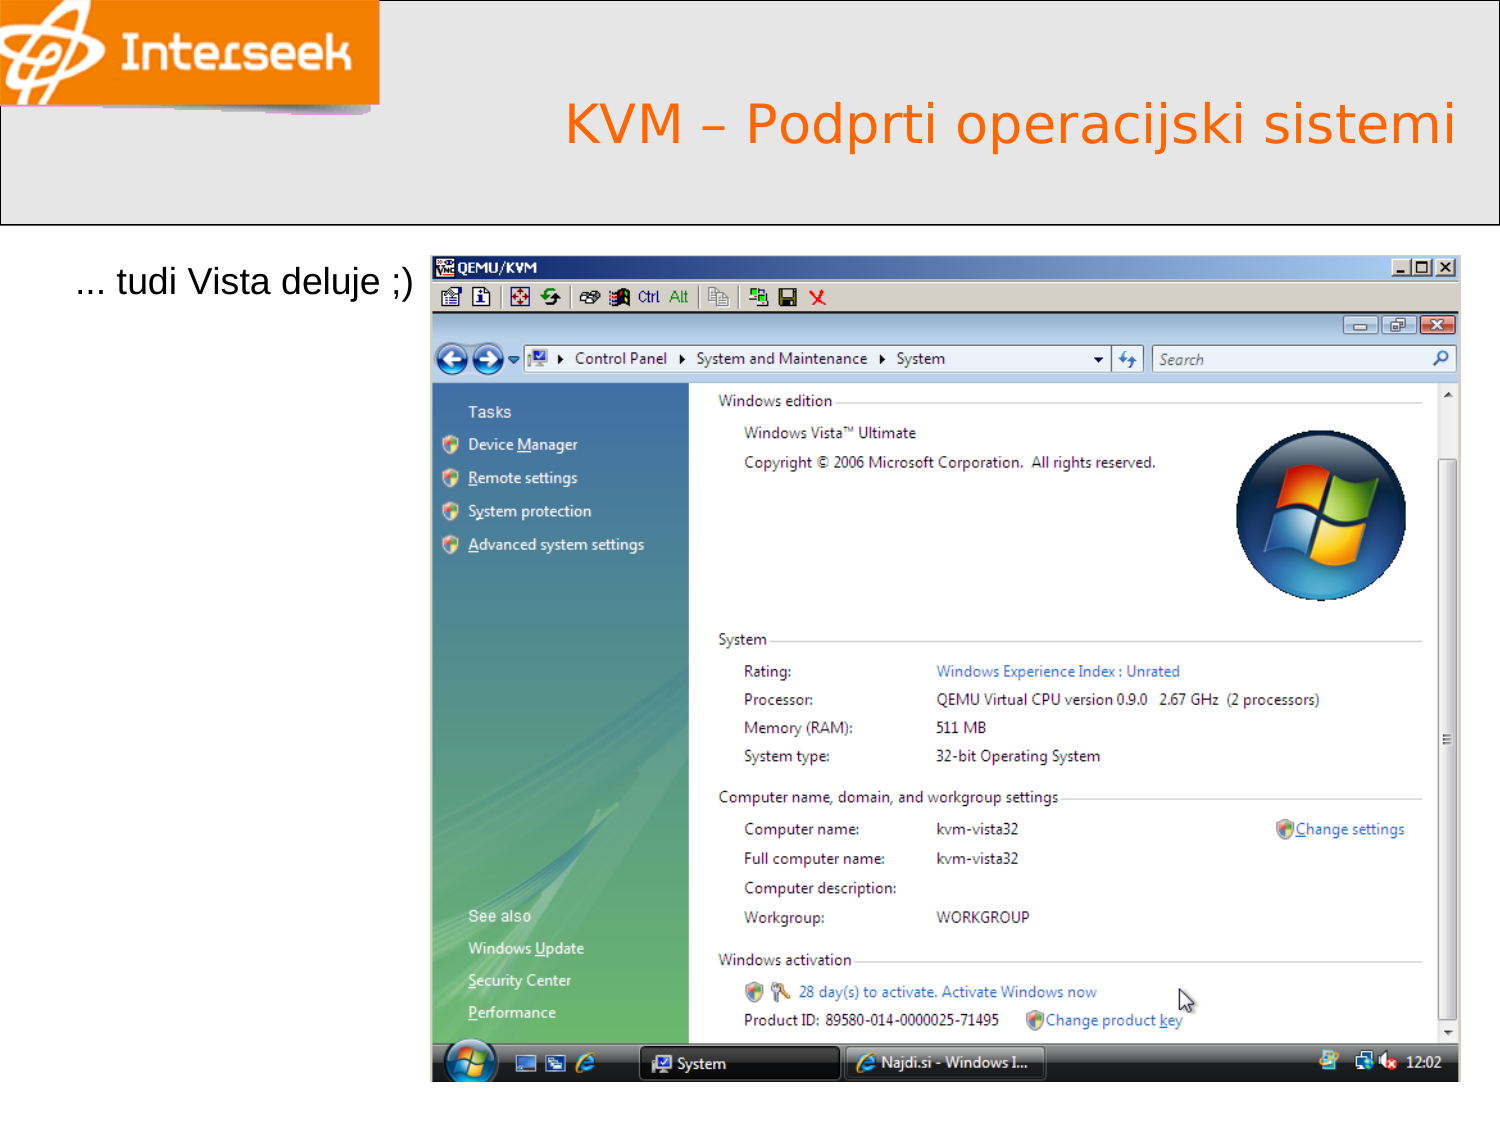

# KVM – Podprti operacijski sistemi
... tudi Vista deluje ;)